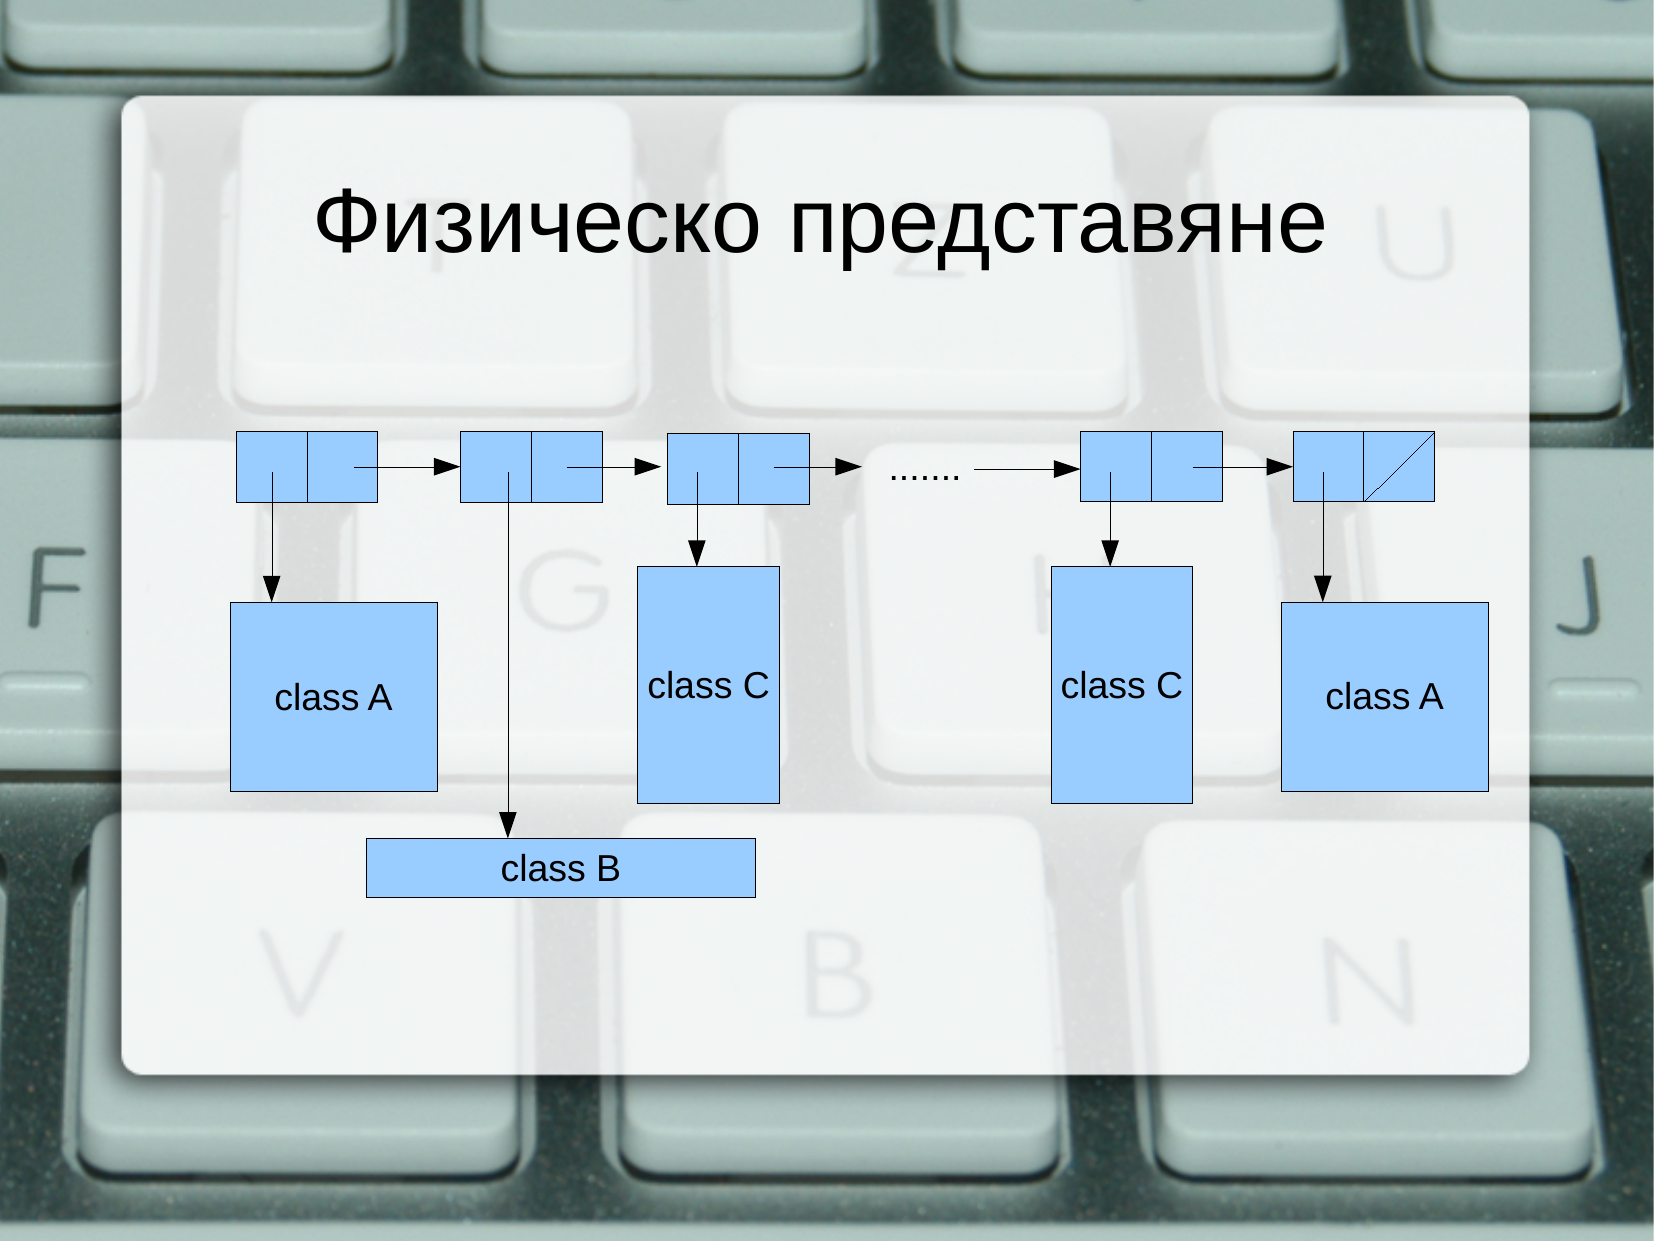

# Физическо представяне
.......
class C
class C
class A
class A
class B